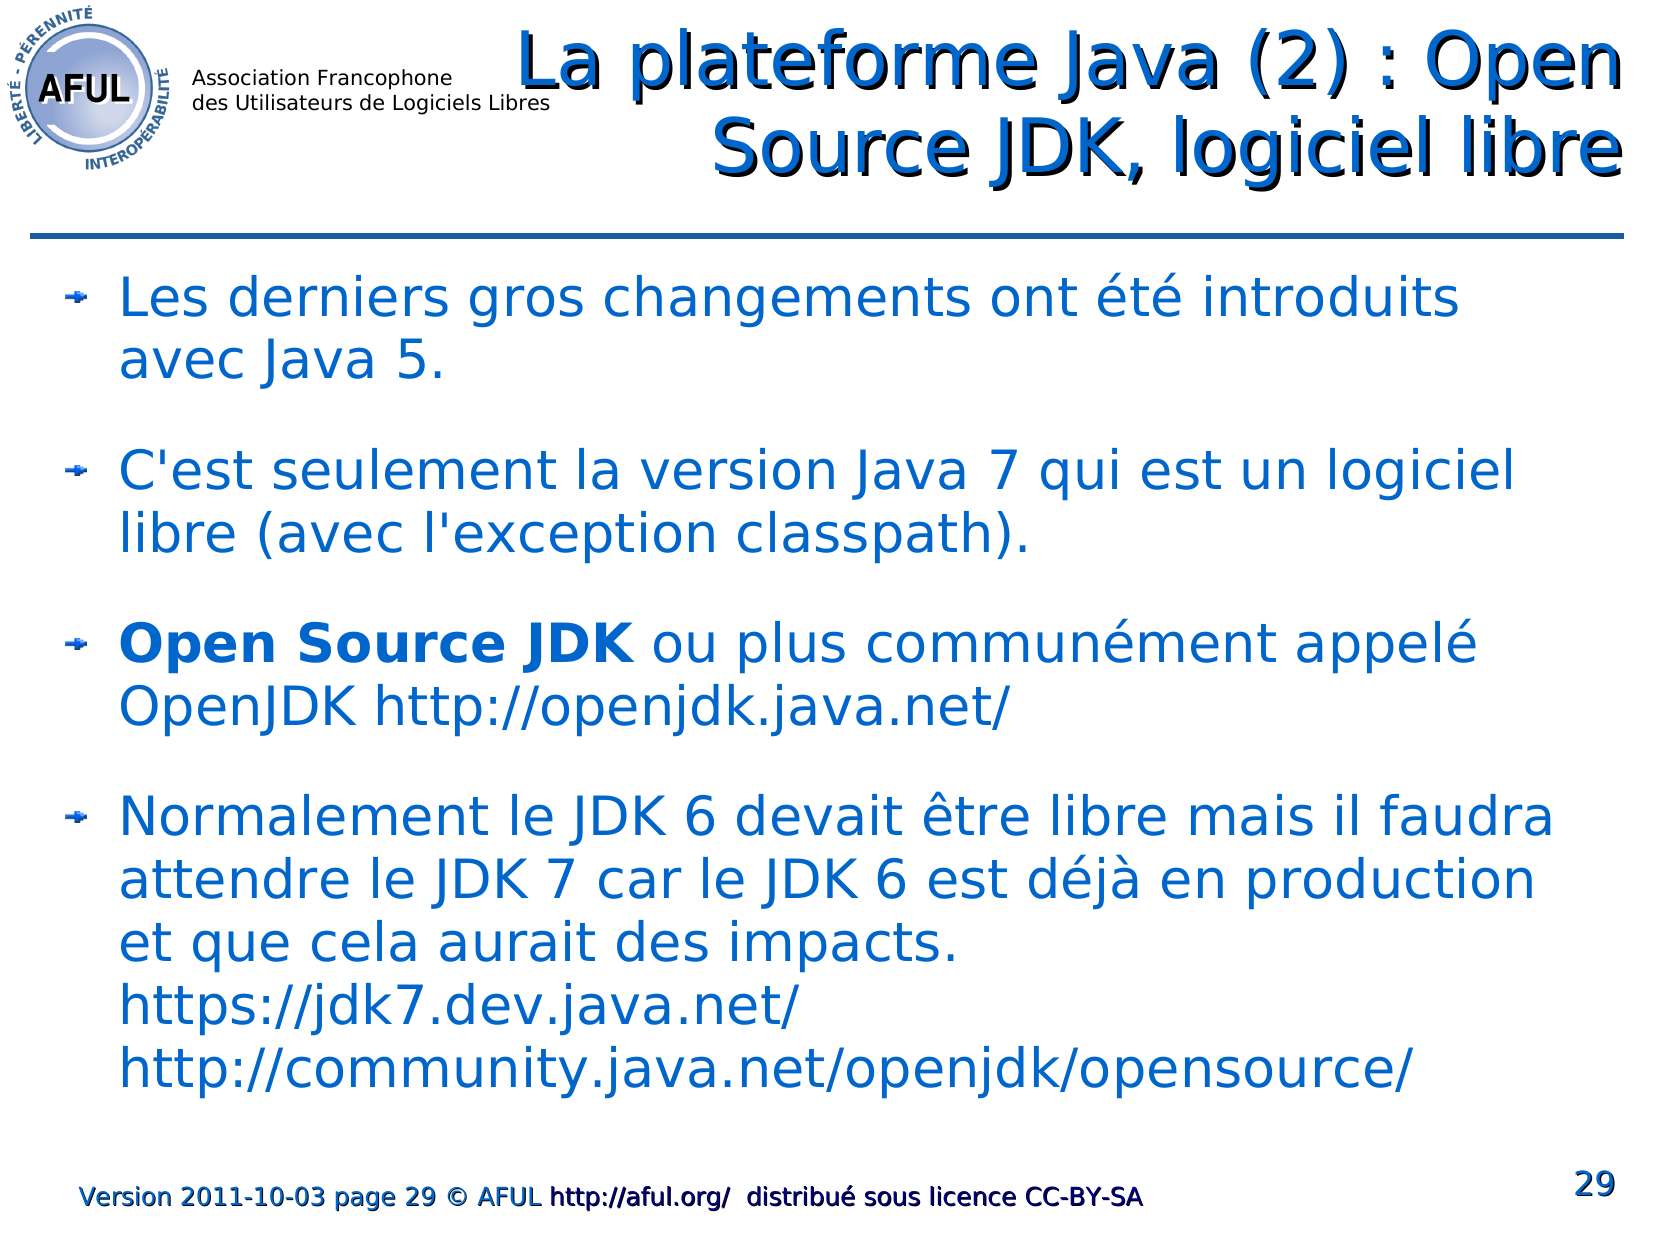

# La plateforme Java (2) : Open Source JDK, logiciel libre
Les derniers gros changements ont été introduits avec Java 5.
C'est seulement la version Java 7 qui est un logiciel libre (avec l'exception classpath).
Open Source JDK ou plus communément appelé OpenJDK http://openjdk.java.net/
Normalement le JDK 6 devait être libre mais il faudra attendre le JDK 7 car le JDK 6 est déjà en production et que cela aurait des impacts.
https://jdk7.dev.java.net/
http://community.java.net/openjdk/opensource/